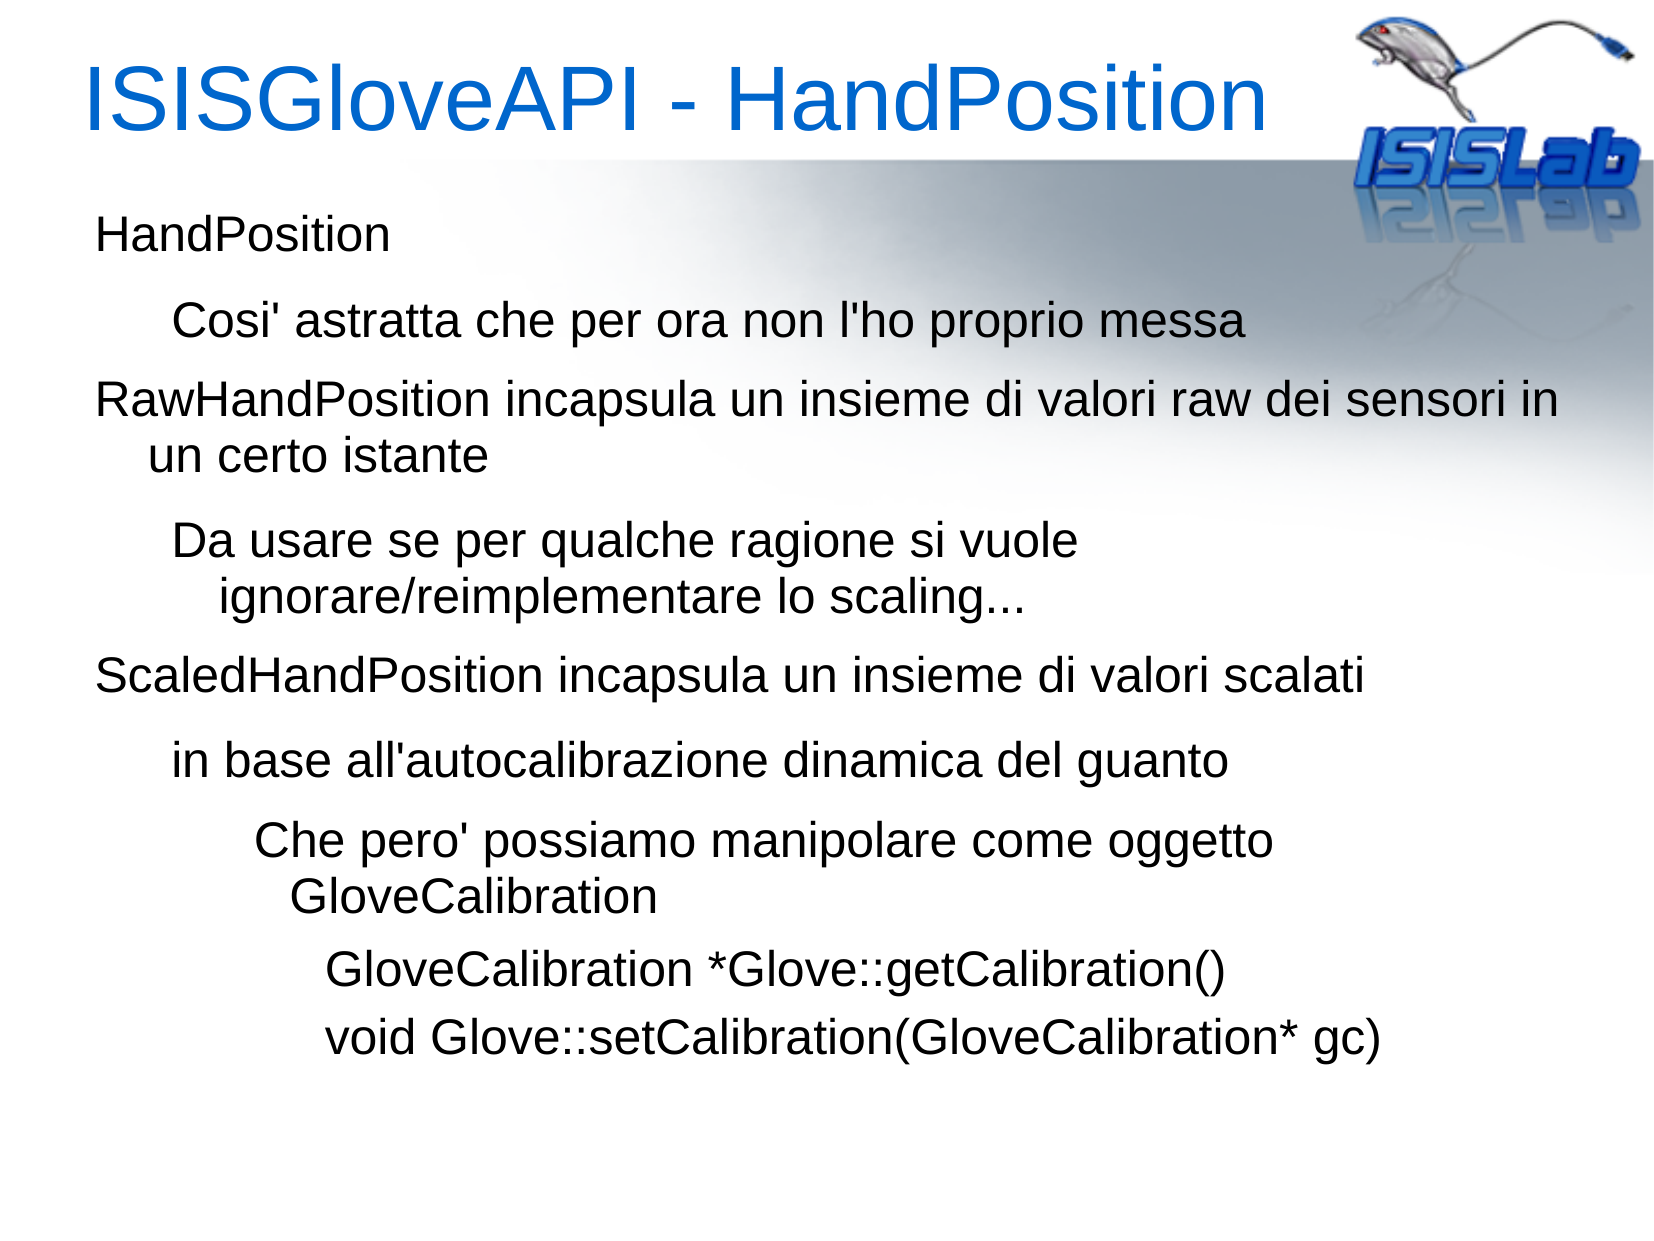

# ISISGloveAPI - HandPosition
HandPosition
Cosi' astratta che per ora non l'ho proprio messa
RawHandPosition incapsula un insieme di valori raw dei sensori in un certo istante
Da usare se per qualche ragione si vuole ignorare/reimplementare lo scaling...
ScaledHandPosition incapsula un insieme di valori scalati
in base all'autocalibrazione dinamica del guanto
Che pero' possiamo manipolare come oggetto GloveCalibration
GloveCalibration *Glove::getCalibration()
void Glove::setCalibration(GloveCalibration* gc)